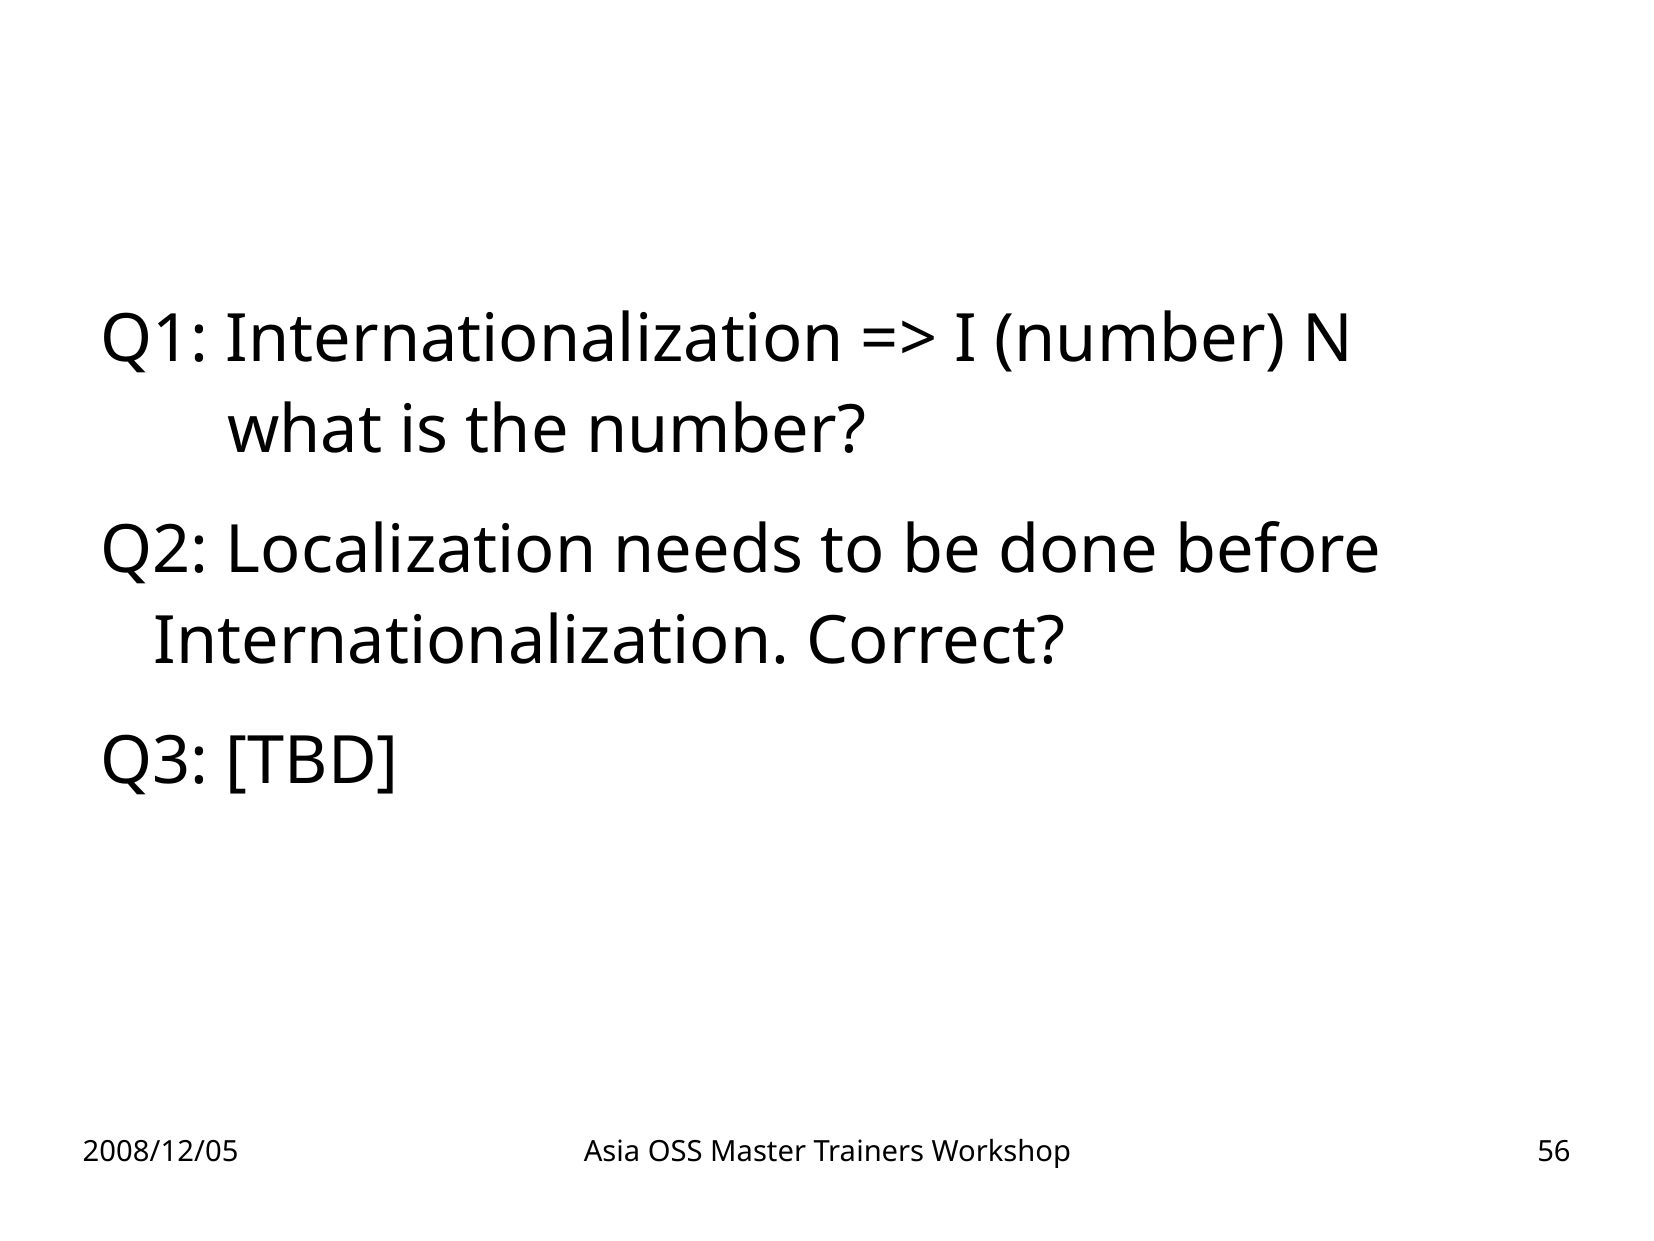

# Q1: Internationalization => I (number) N what is the number?
Q2: Localization needs to be done before Internationalization. Correct?
Q3: [TBD]
2008/12/05
Asia OSS Master Trainers Workshop
56